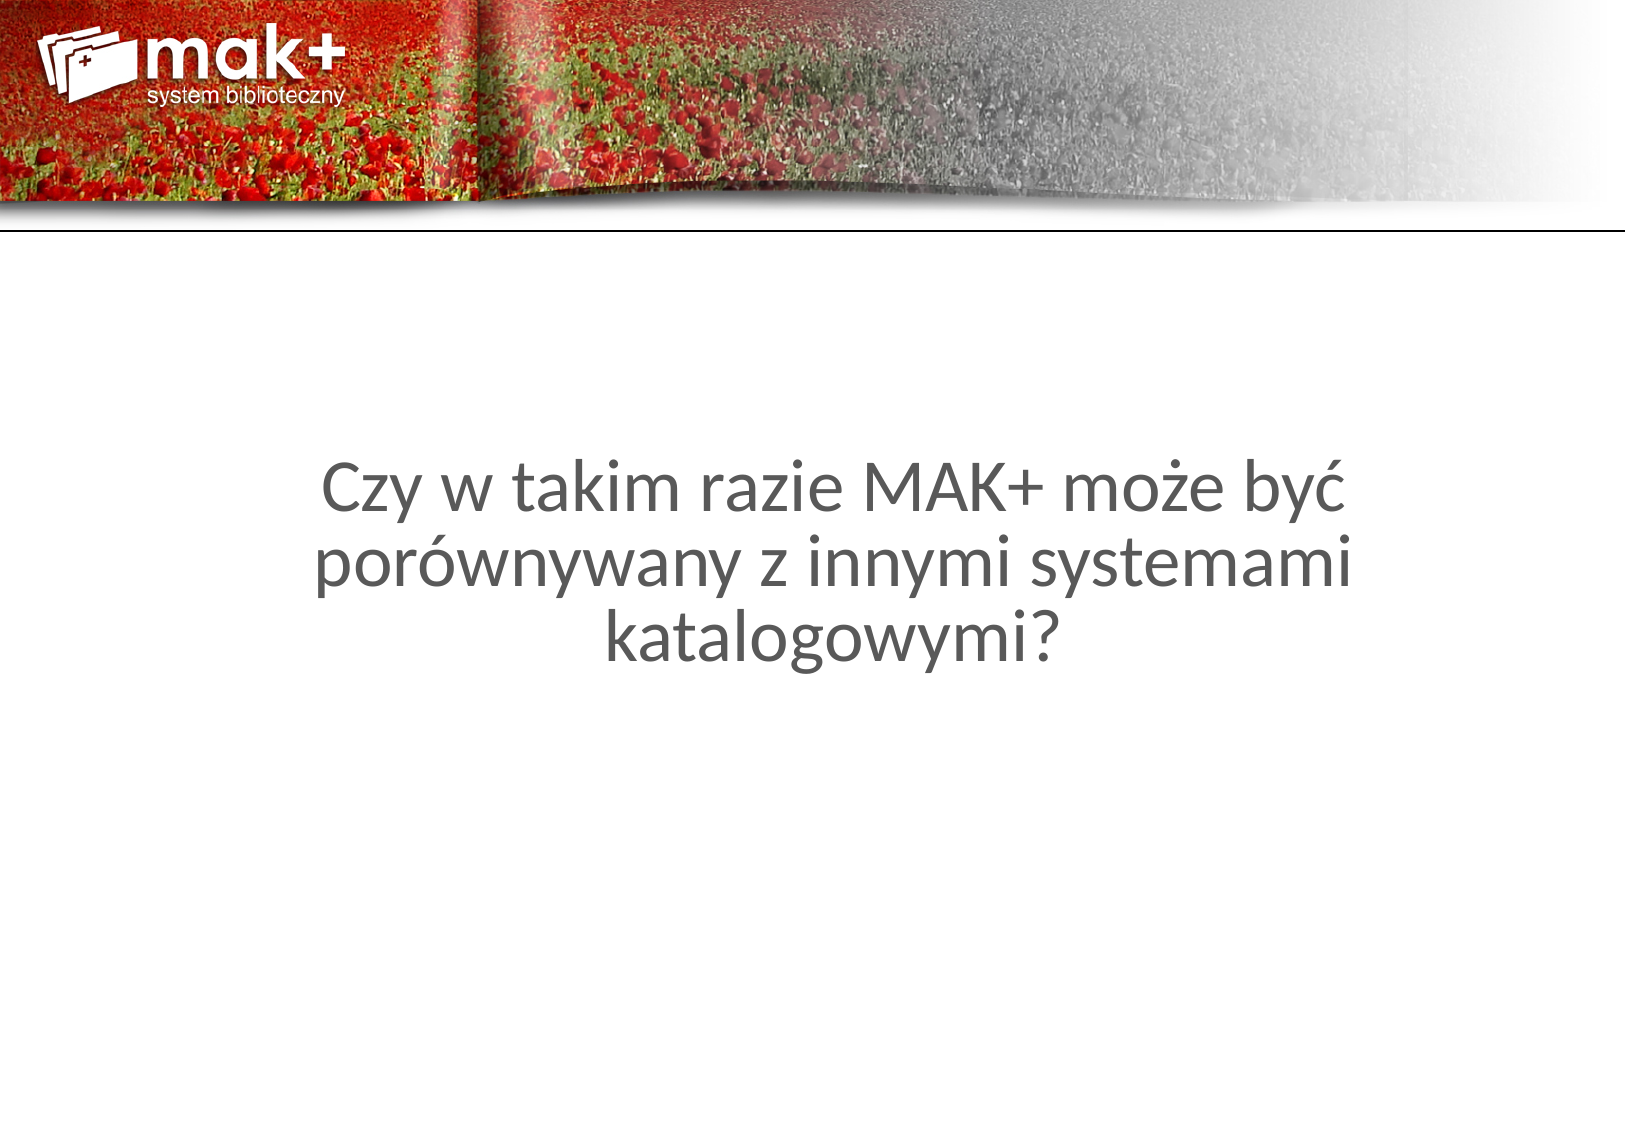

Czy w takim razie MAK+ może być porównywany z innymi systemami katalogowymi?